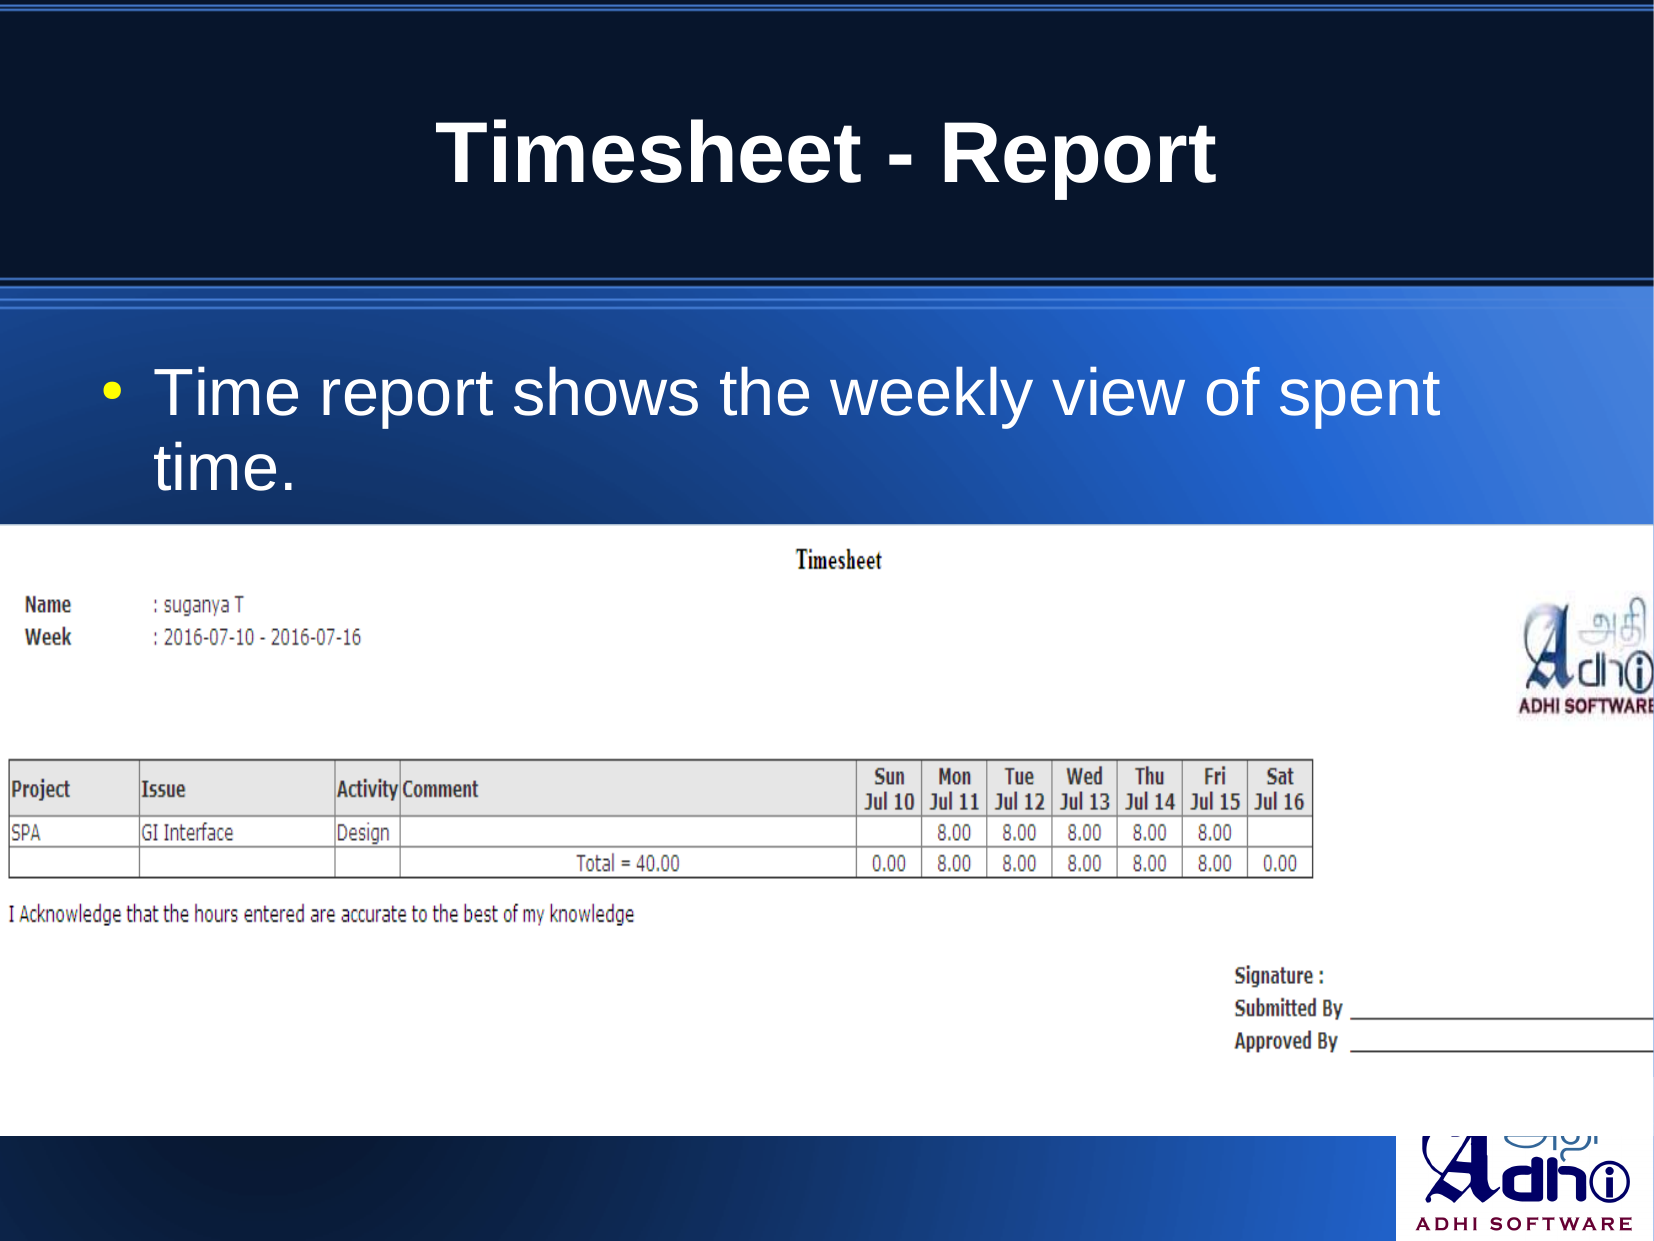

# Timesheet - Report
Time report shows the weekly view of spent time.